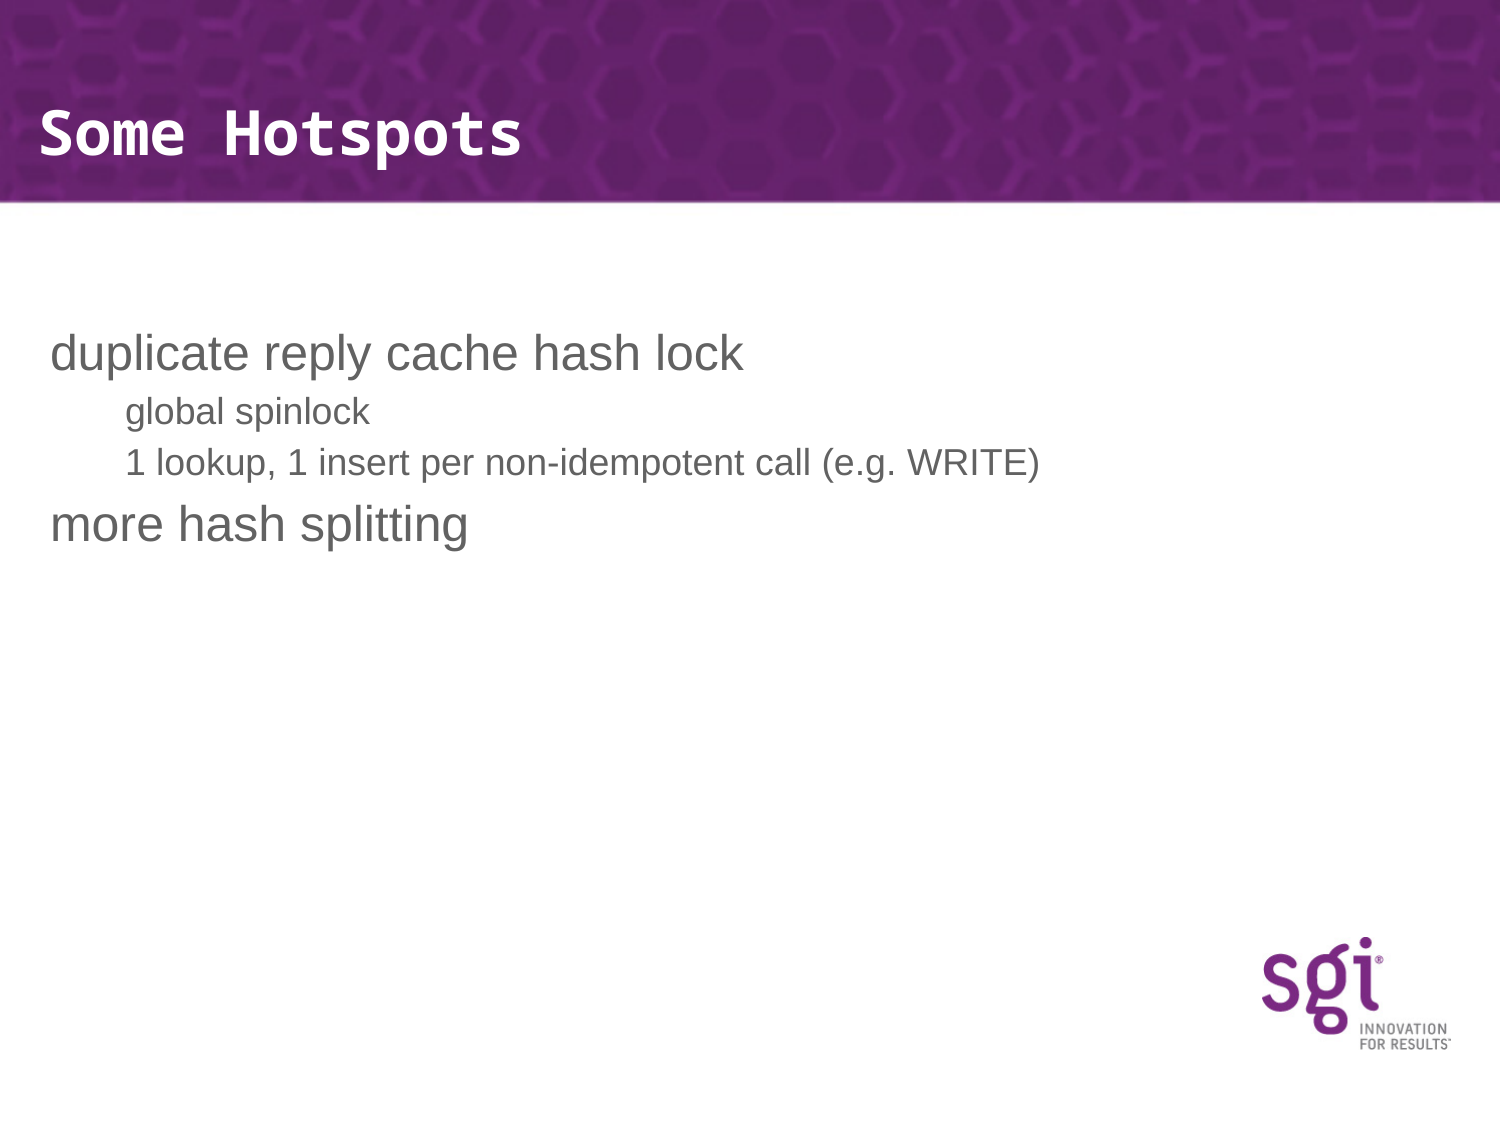

# Some Hotspots
duplicate reply cache hash lock
global spinlock
1 lookup, 1 insert per non-idempotent call (e.g. WRITE)
more hash splitting